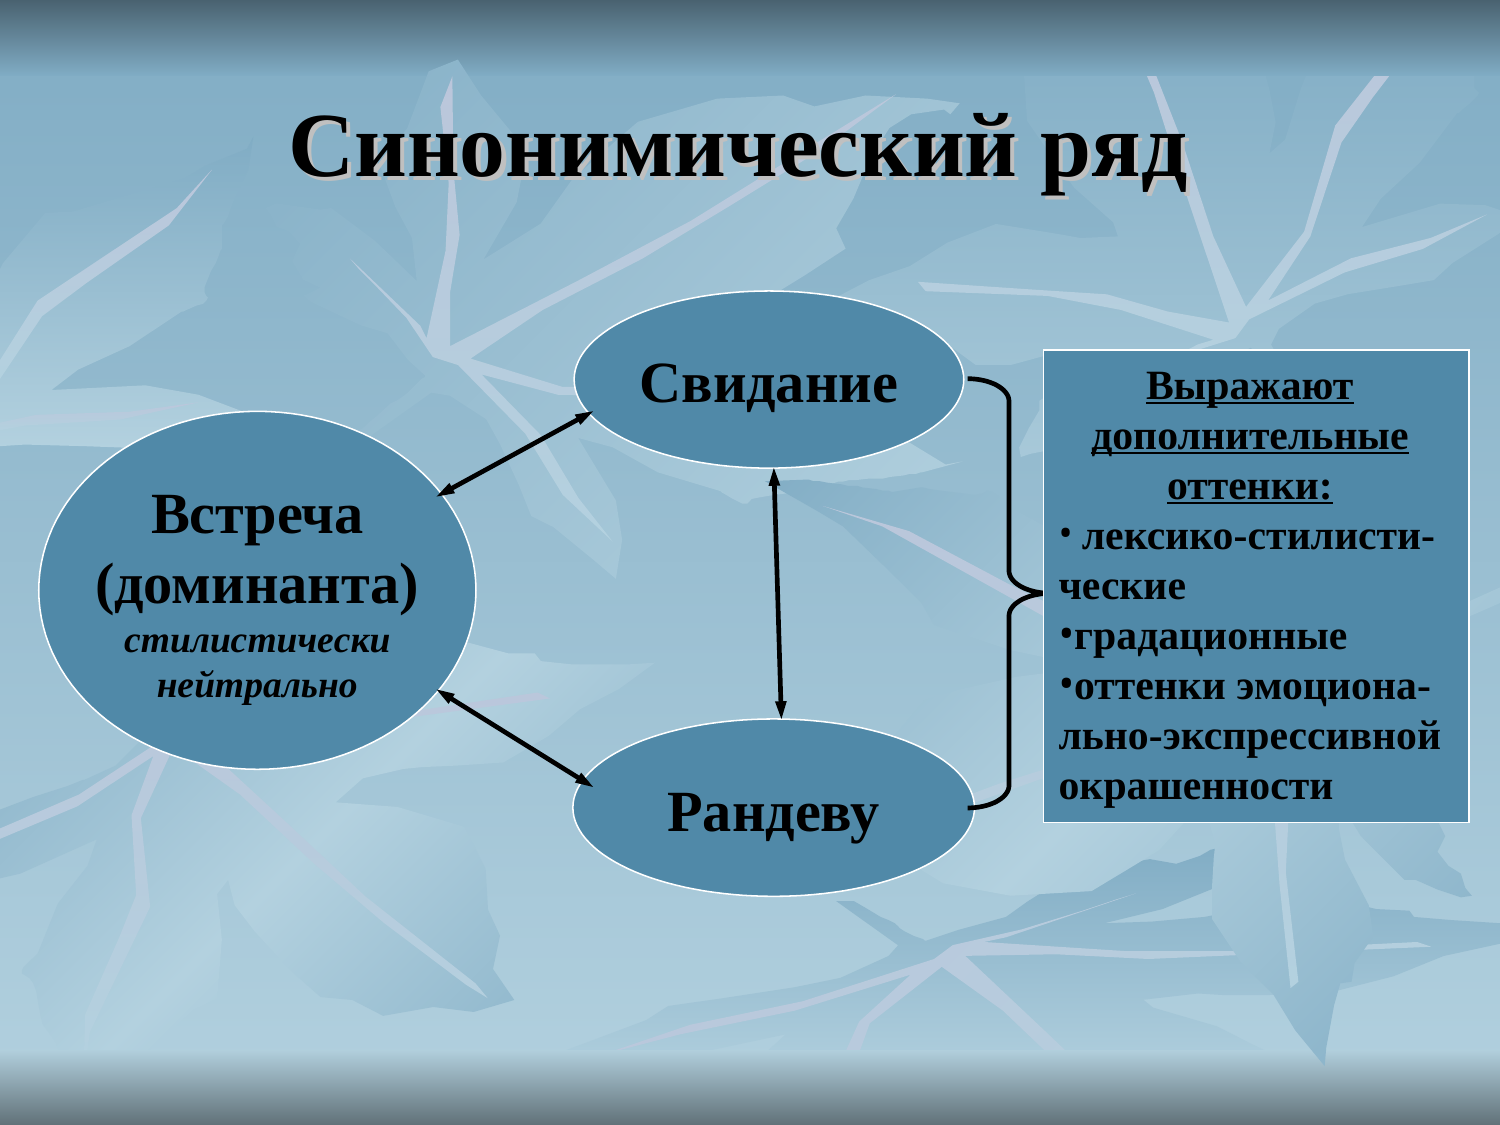

# Синонимический ряд
Свидание
Выражают дополнительные оттенки:
 лексико-стилисти-ческие
градационные
оттенки эмоциона-льно-экспрессивной окрашенности
Встреча
(доминанта)
стилистически
нейтрально
Рандеву